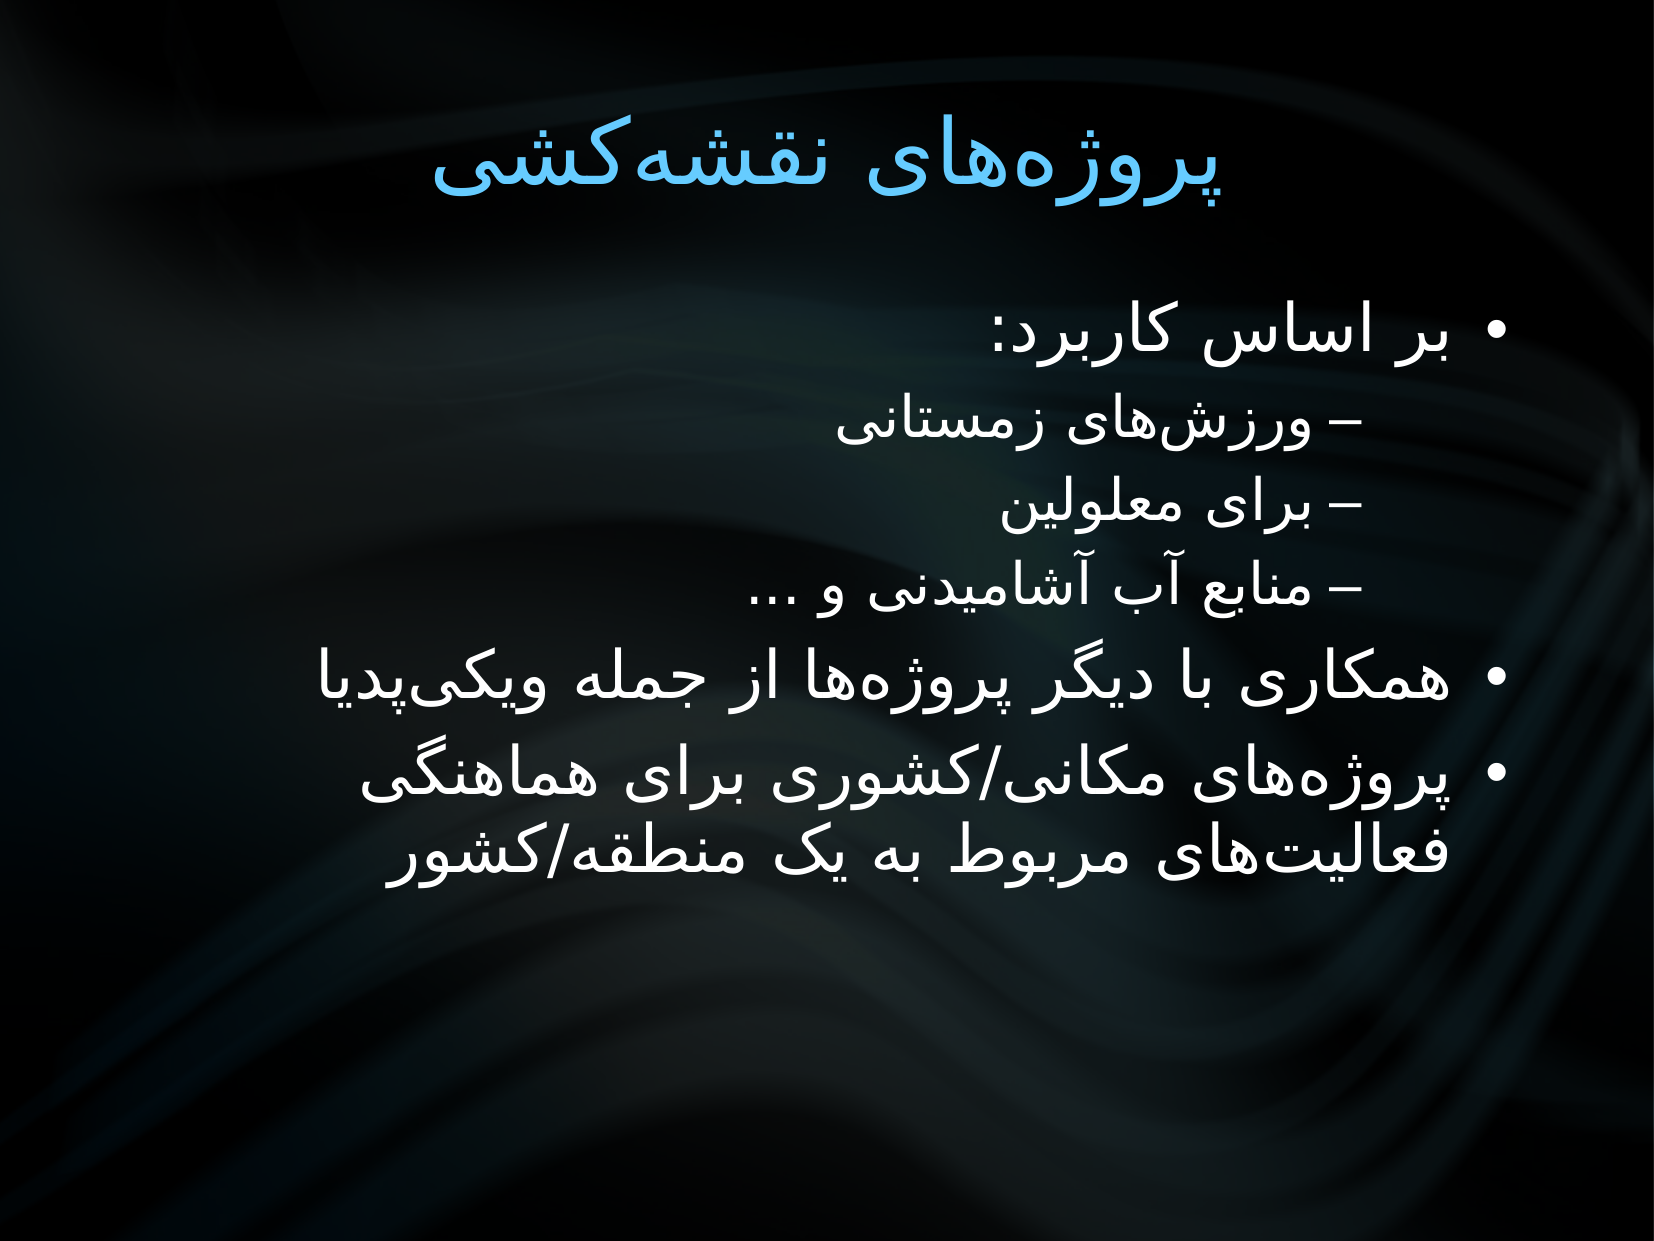

# پروژه‌های نقشه‌کشی
بر اساس کاربرد:
ورزش‌های زمستانی
برای معلولین
منابع آب آشامیدنی و ...
همکاری با دیگر پروژه‌ها از جمله ویکی‌پدیا
پروژه‌های مکانی/کشوری برای هماهنگی فعالیت‌های مربوط به یک منطقه/کشور